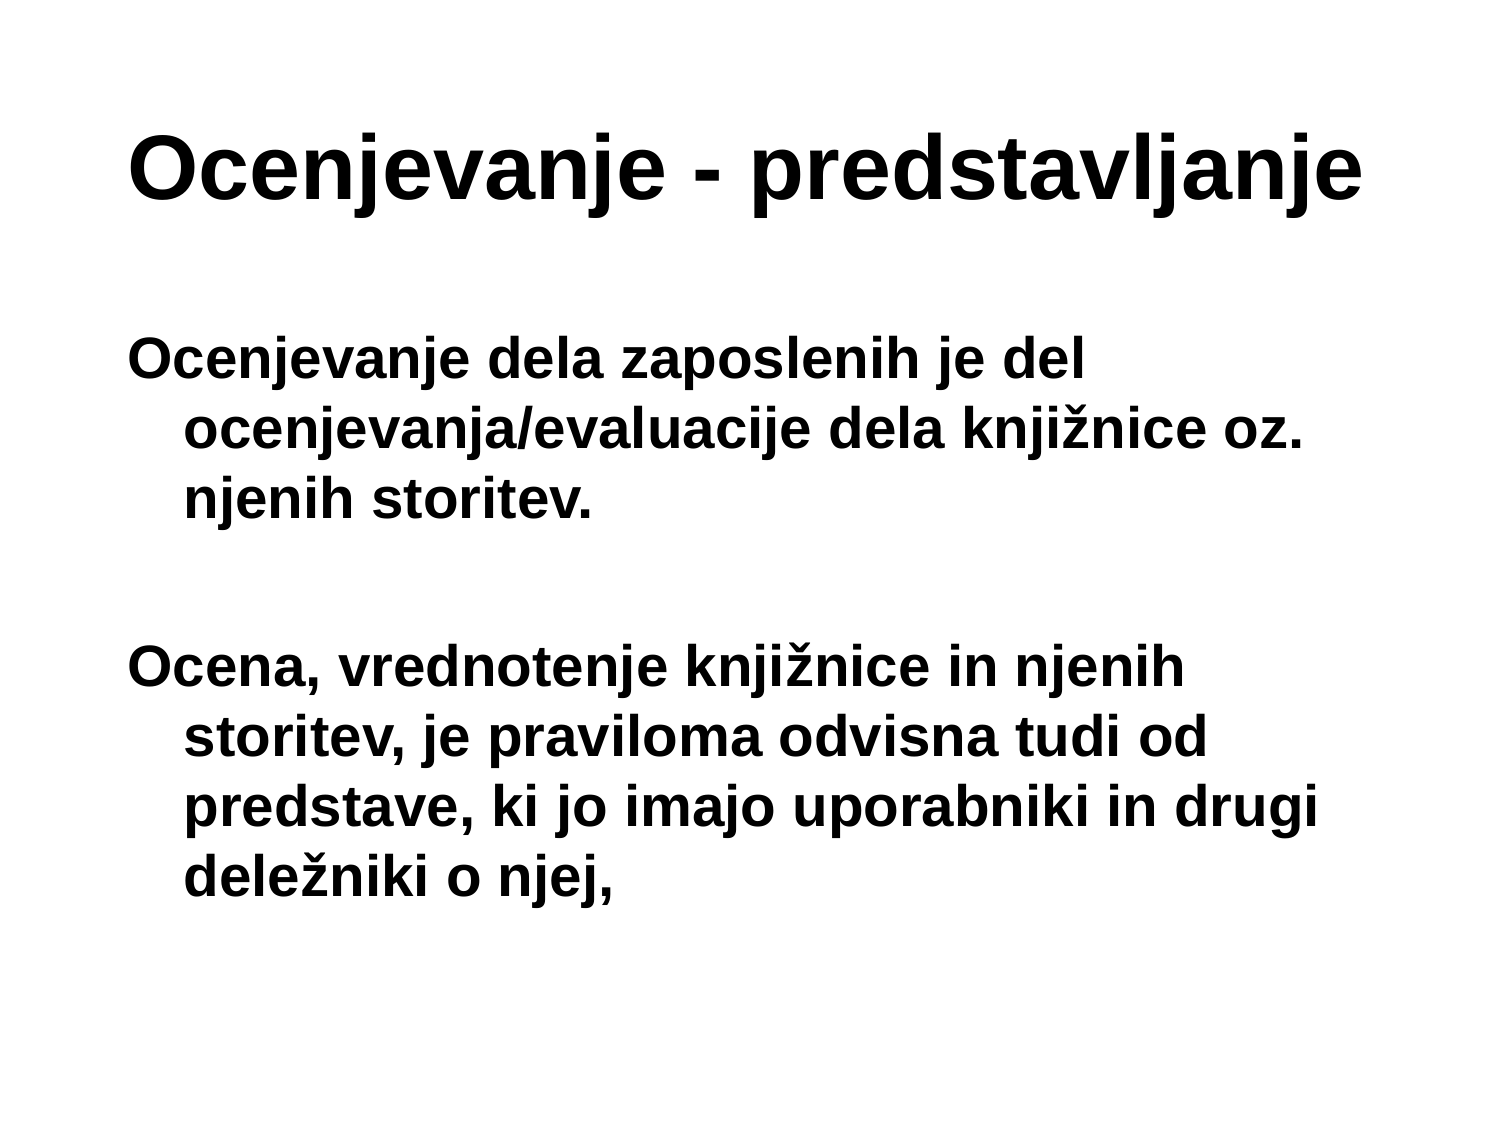

# Ocenjevanje - predstavljanje
Ocenjevanje dela zaposlenih je del ocenjevanja/evaluacije dela knjižnice oz. njenih storitev.
Ocena, vrednotenje knjižnice in njenih storitev, je praviloma odvisna tudi od predstave, ki jo imajo uporabniki in drugi deležniki o njej,